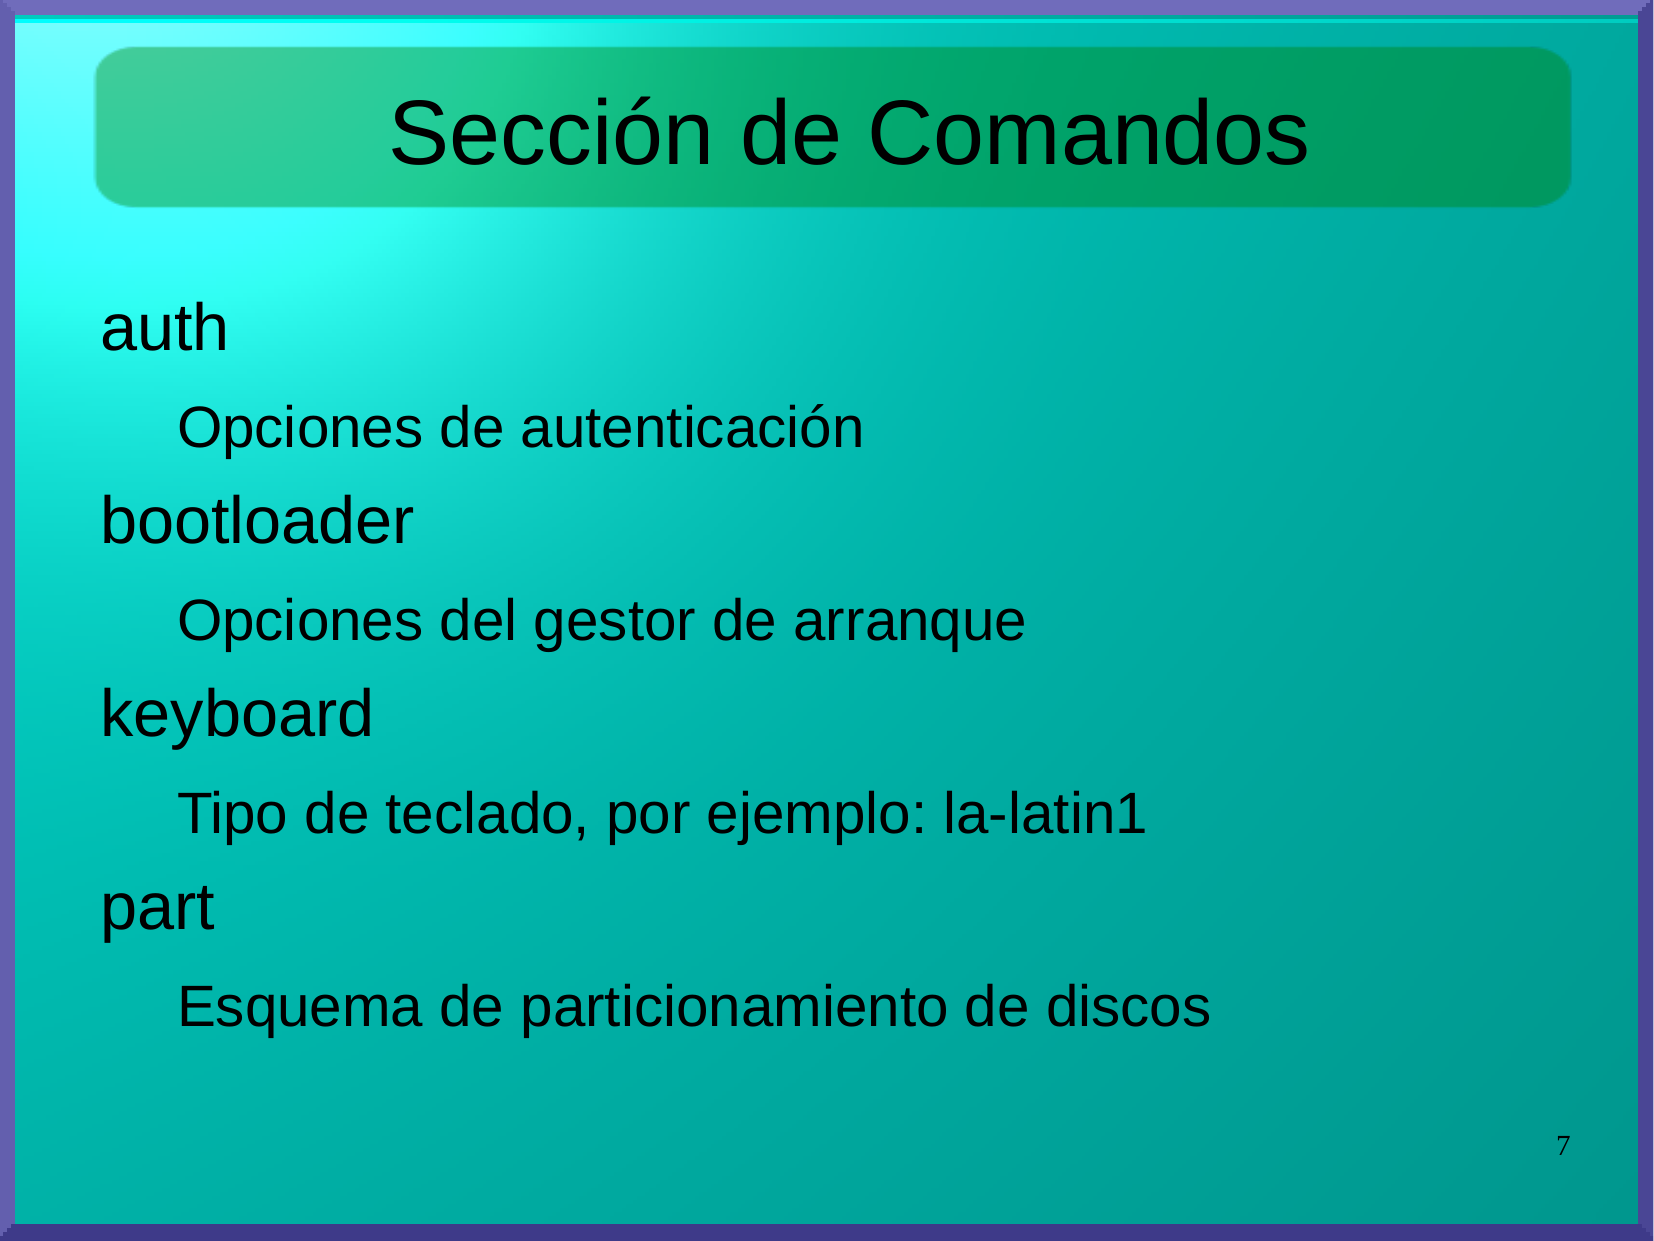

# Sección de Comandos
auth
Opciones de autenticación
bootloader
Opciones del gestor de arranque
keyboard
Tipo de teclado, por ejemplo: la-latin1
part
Esquema de particionamiento de discos
7